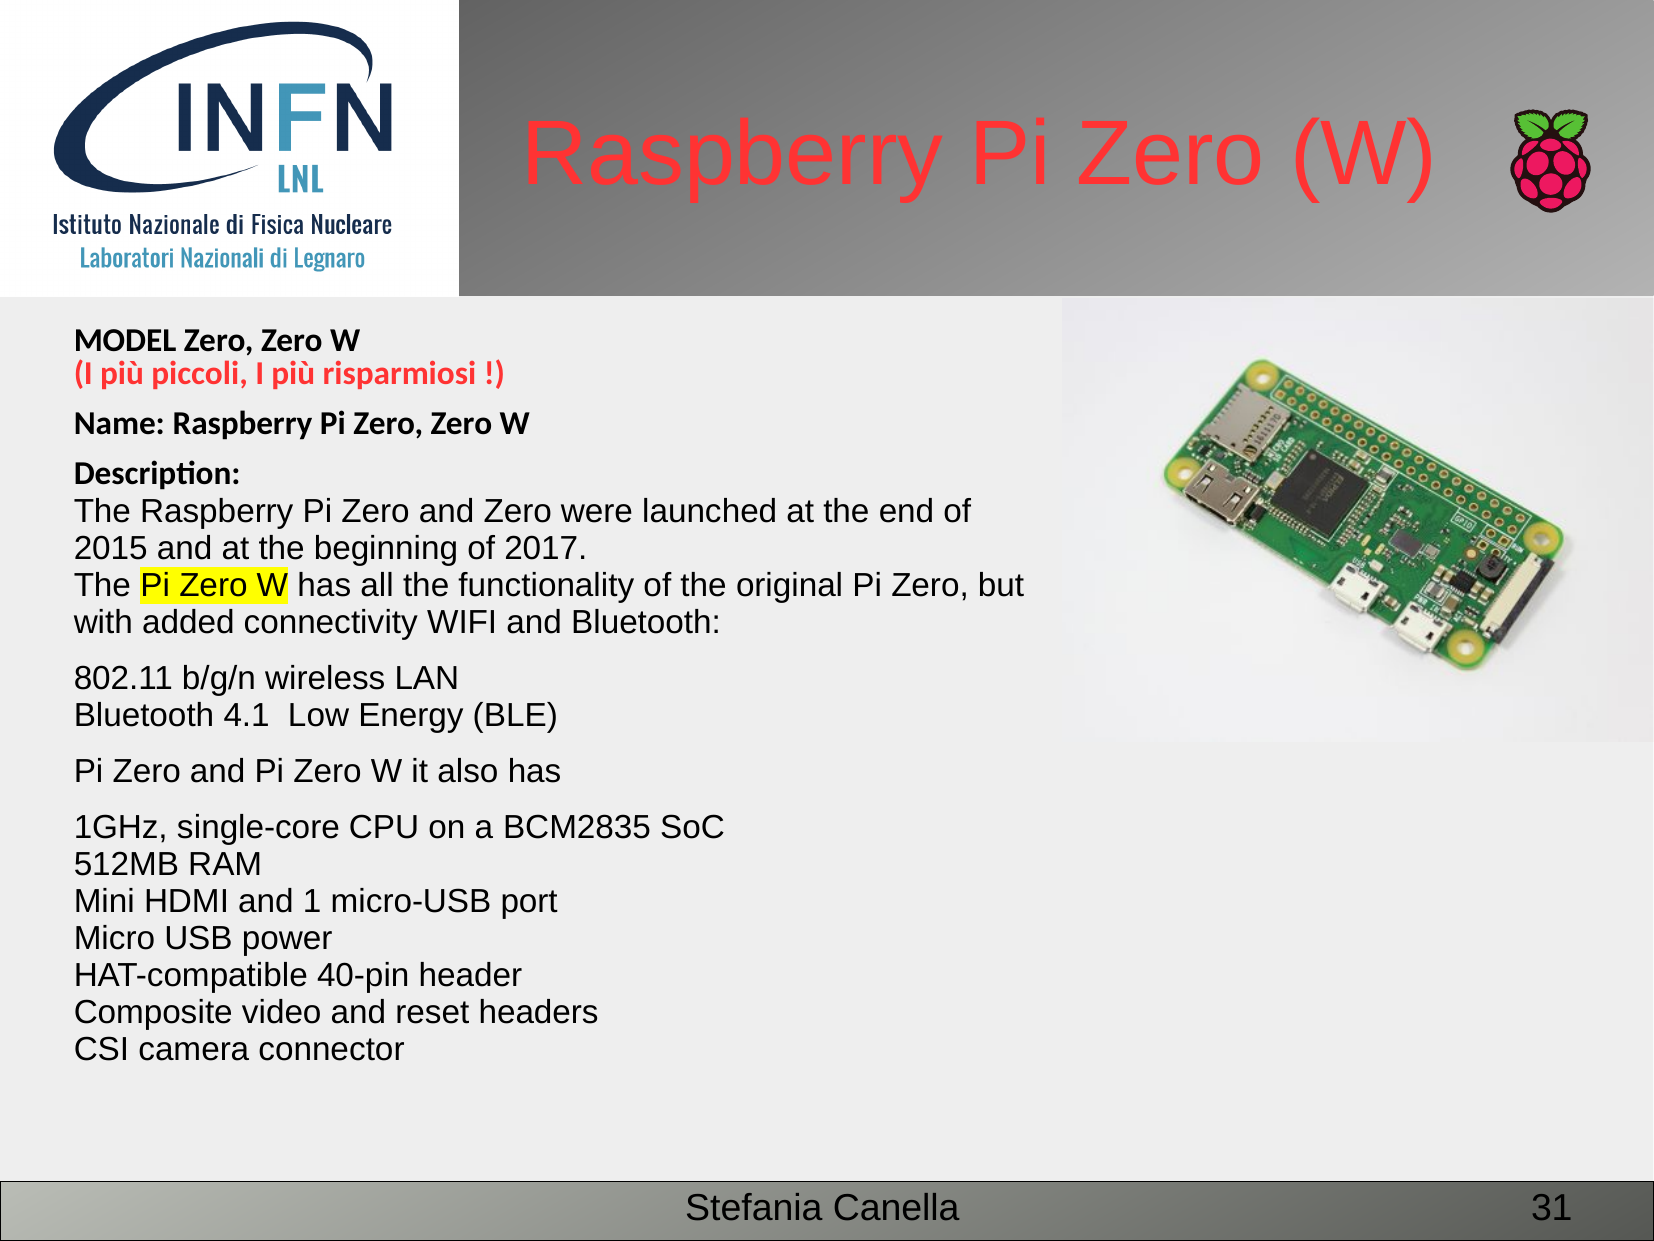

# Raspberry Pi Zero (W)
MODEL Zero, Zero W
(I più piccoli, I più risparmiosi !)
Name: Raspberry Pi Zero, Zero W
Description:
The Raspberry Pi Zero and Zero were launched at the end of 2015 and at the beginning of 2017.
The Pi Zero W has all the functionality of the original Pi Zero, but with added connectivity WIFI and Bluetooth:
802.11 b/g/n wireless LAN
Bluetooth 4.1 Low Energy (BLE)
Pi Zero and Pi Zero W it also has
1GHz, single-core CPU on a BCM2835 SoC
512MB RAM
Mini HDMI and 1 micro-USB port
Micro USB power
HAT-compatible 40-pin header
Composite video and reset headers
CSI camera connector
Stefania Canella